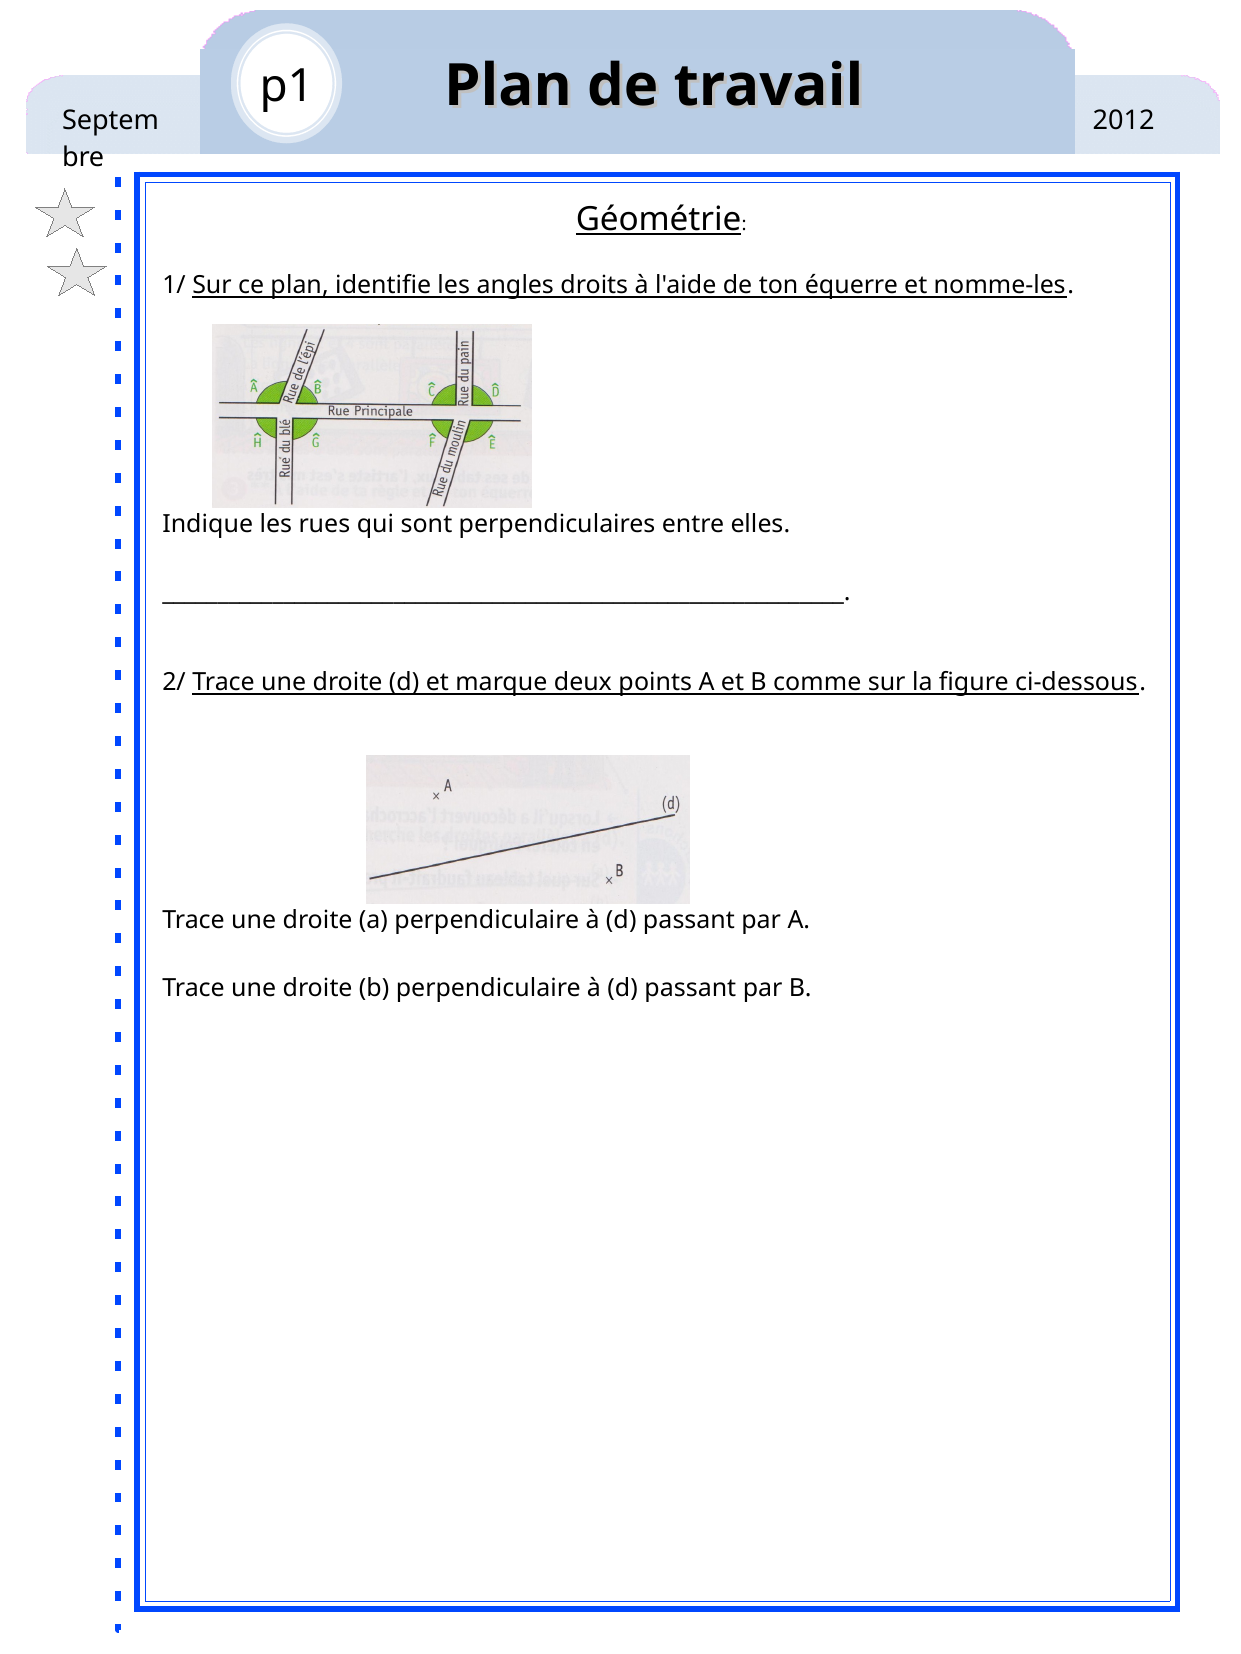

p1
Plan de travail
Septembre
2012
| |
| --- |
Géométrie:
1/ Sur ce plan, identifie les angles droits à l'aide de ton équerre et nomme-les.
Indique les rues qui sont perpendiculaires entre elles.
______________________________________________________________.
2/ Trace une droite (d) et marque deux points A et B comme sur la figure ci-dessous.
Trace une droite (a) perpendiculaire à (d) passant par A.
Trace une droite (b) perpendiculaire à (d) passant par B.